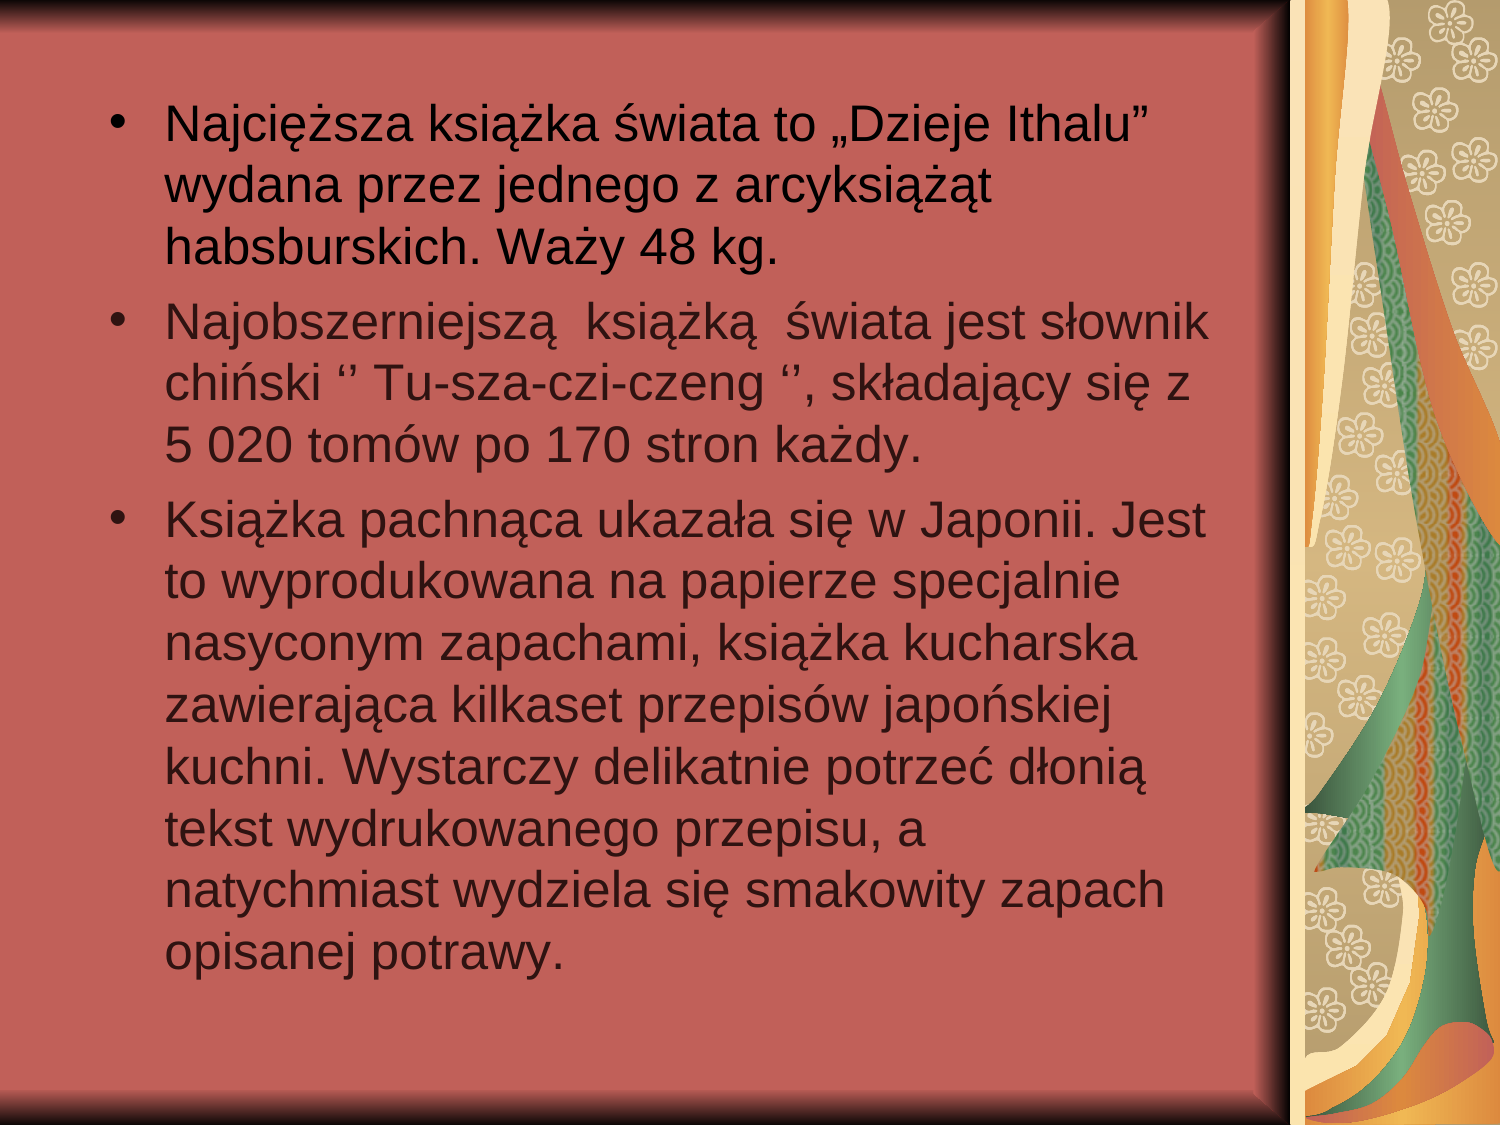

#
Najcięższa książka świata to „Dzieje Ithalu” wydana przez jednego z arcyksiążąt habsburskich. Waży 48 kg.
Najobszerniejszą  książką  świata jest słownik chiński ‘’ Tu-sza-czi-czeng ‘’, składający się z 5 020 tomów po 170 stron każdy.
Książka pachnąca ukazała się w Japonii. Jest to wyprodukowana na papierze specjalnie nasyconym zapachami, książka kucharska zawierająca kilkaset przepisów japońskiej kuchni. Wystarczy delikatnie potrzeć dłonią tekst wydrukowanego przepisu, a natychmiast wydziela się smakowity zapach opisanej potrawy.